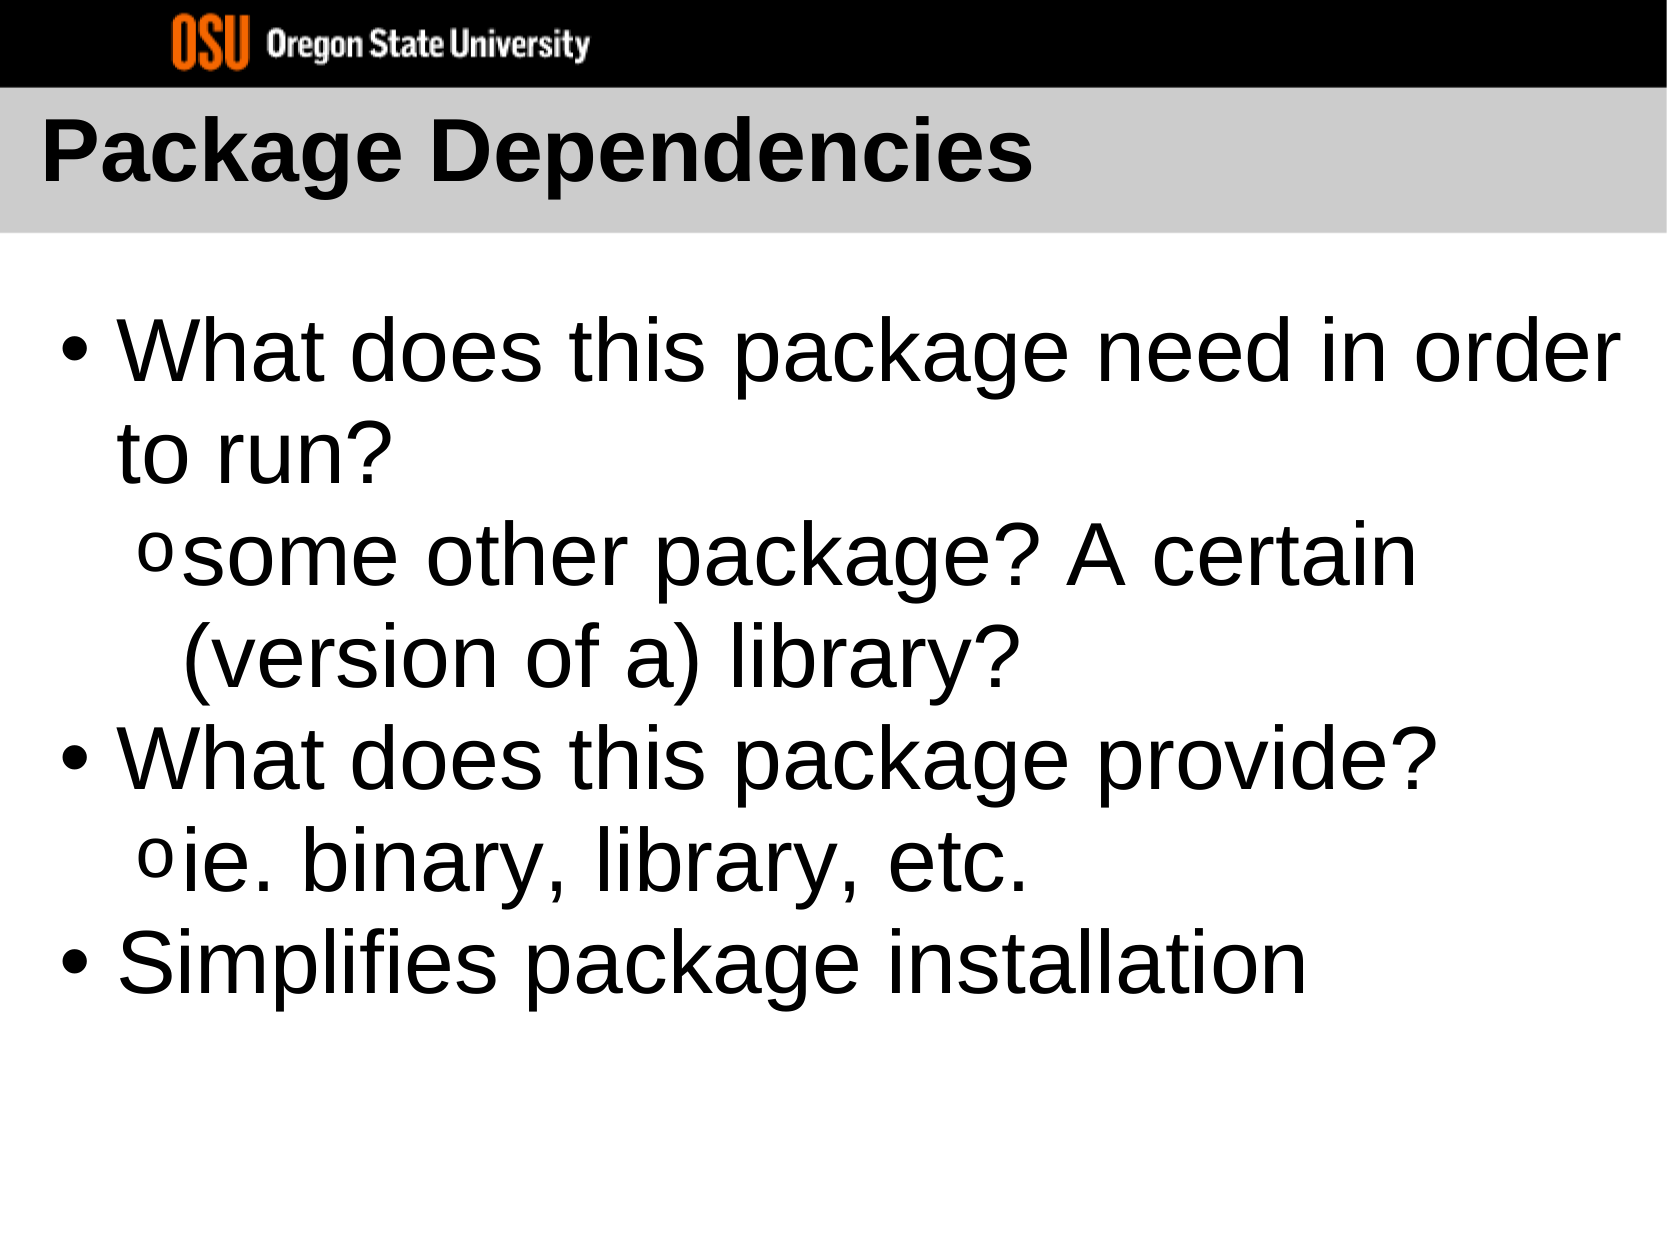

# Package Dependencies
What does this package need in order to run?
some other package? A certain (version of a) library?
What does this package provide?
ie. binary, library, etc.
Simplifies package installation